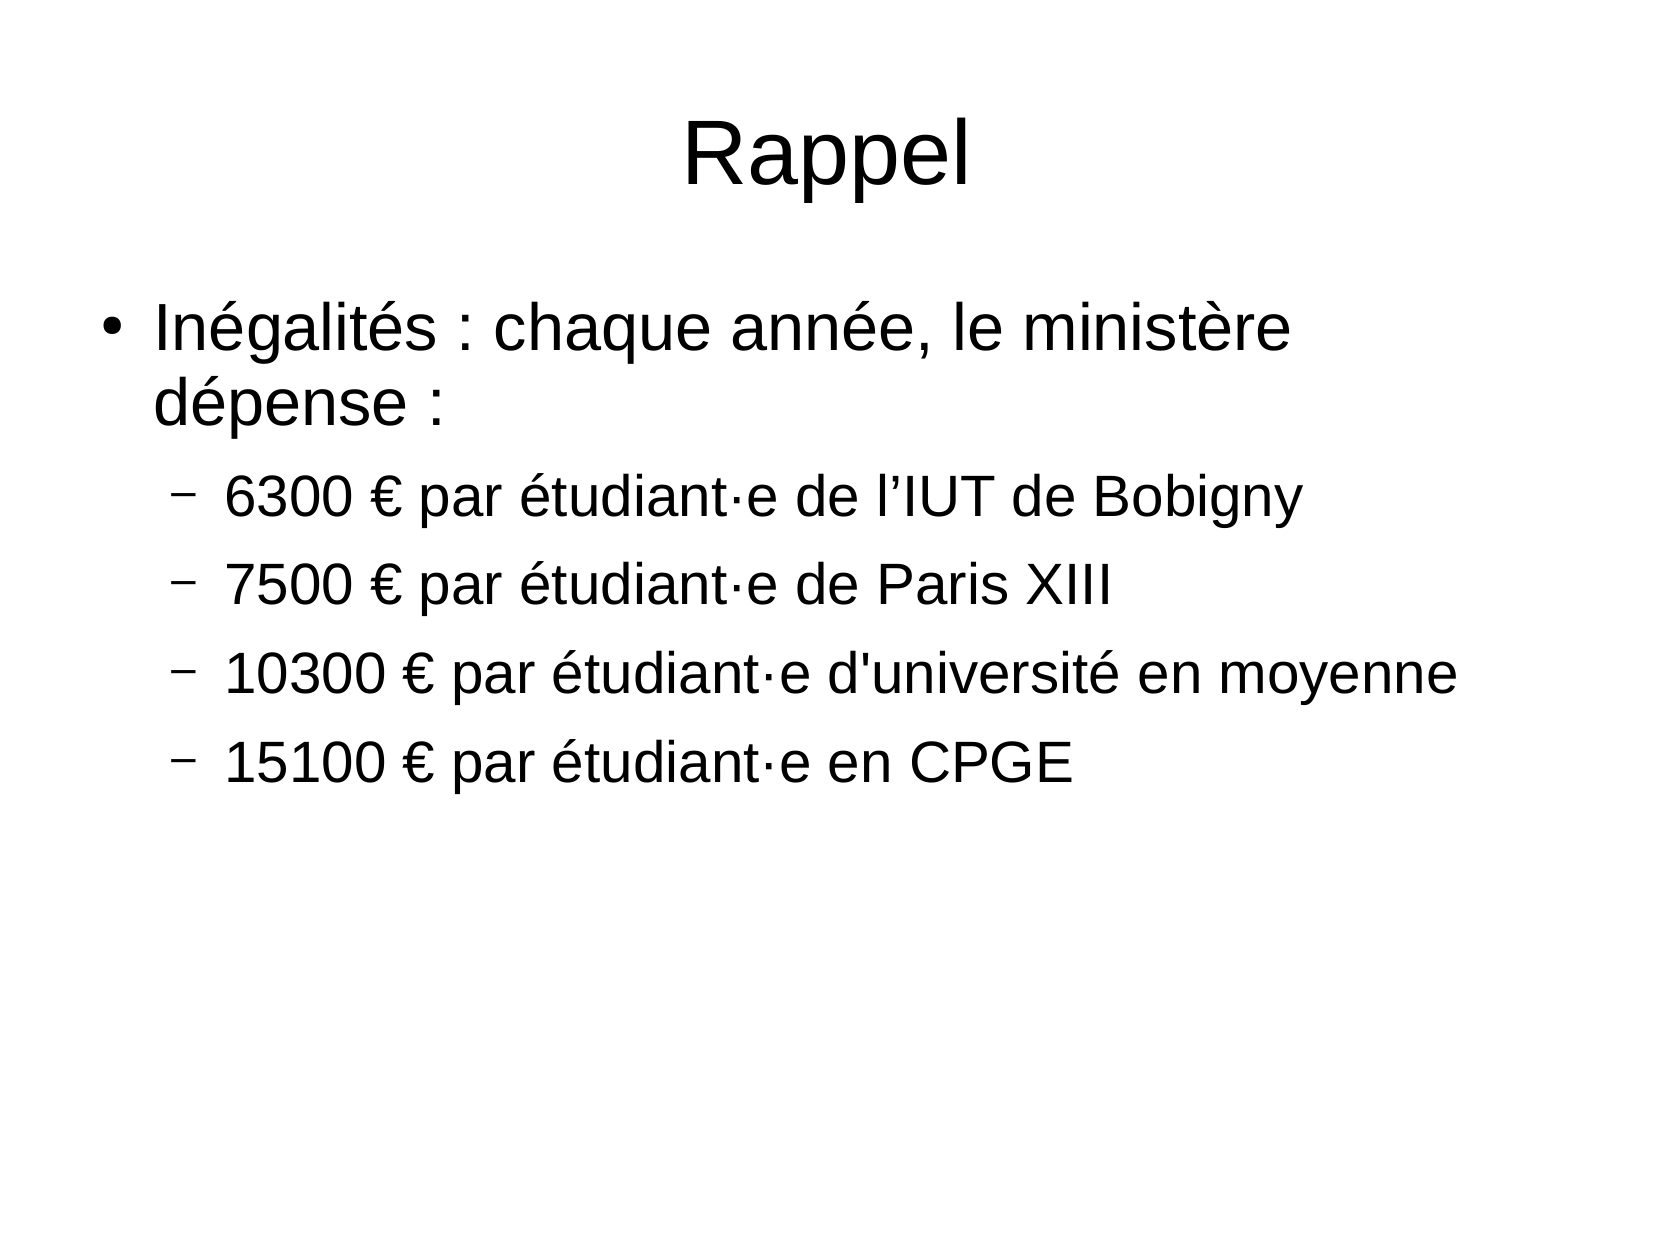

# Rappel
Inégalités : chaque année, le ministère dépense :
6300 € par étudiant·e de l’IUT de Bobigny
7500 € par étudiant·e de Paris XIII
10300 € par étudiant·e d'université en moyenne
15100 € par étudiant·e en CPGE